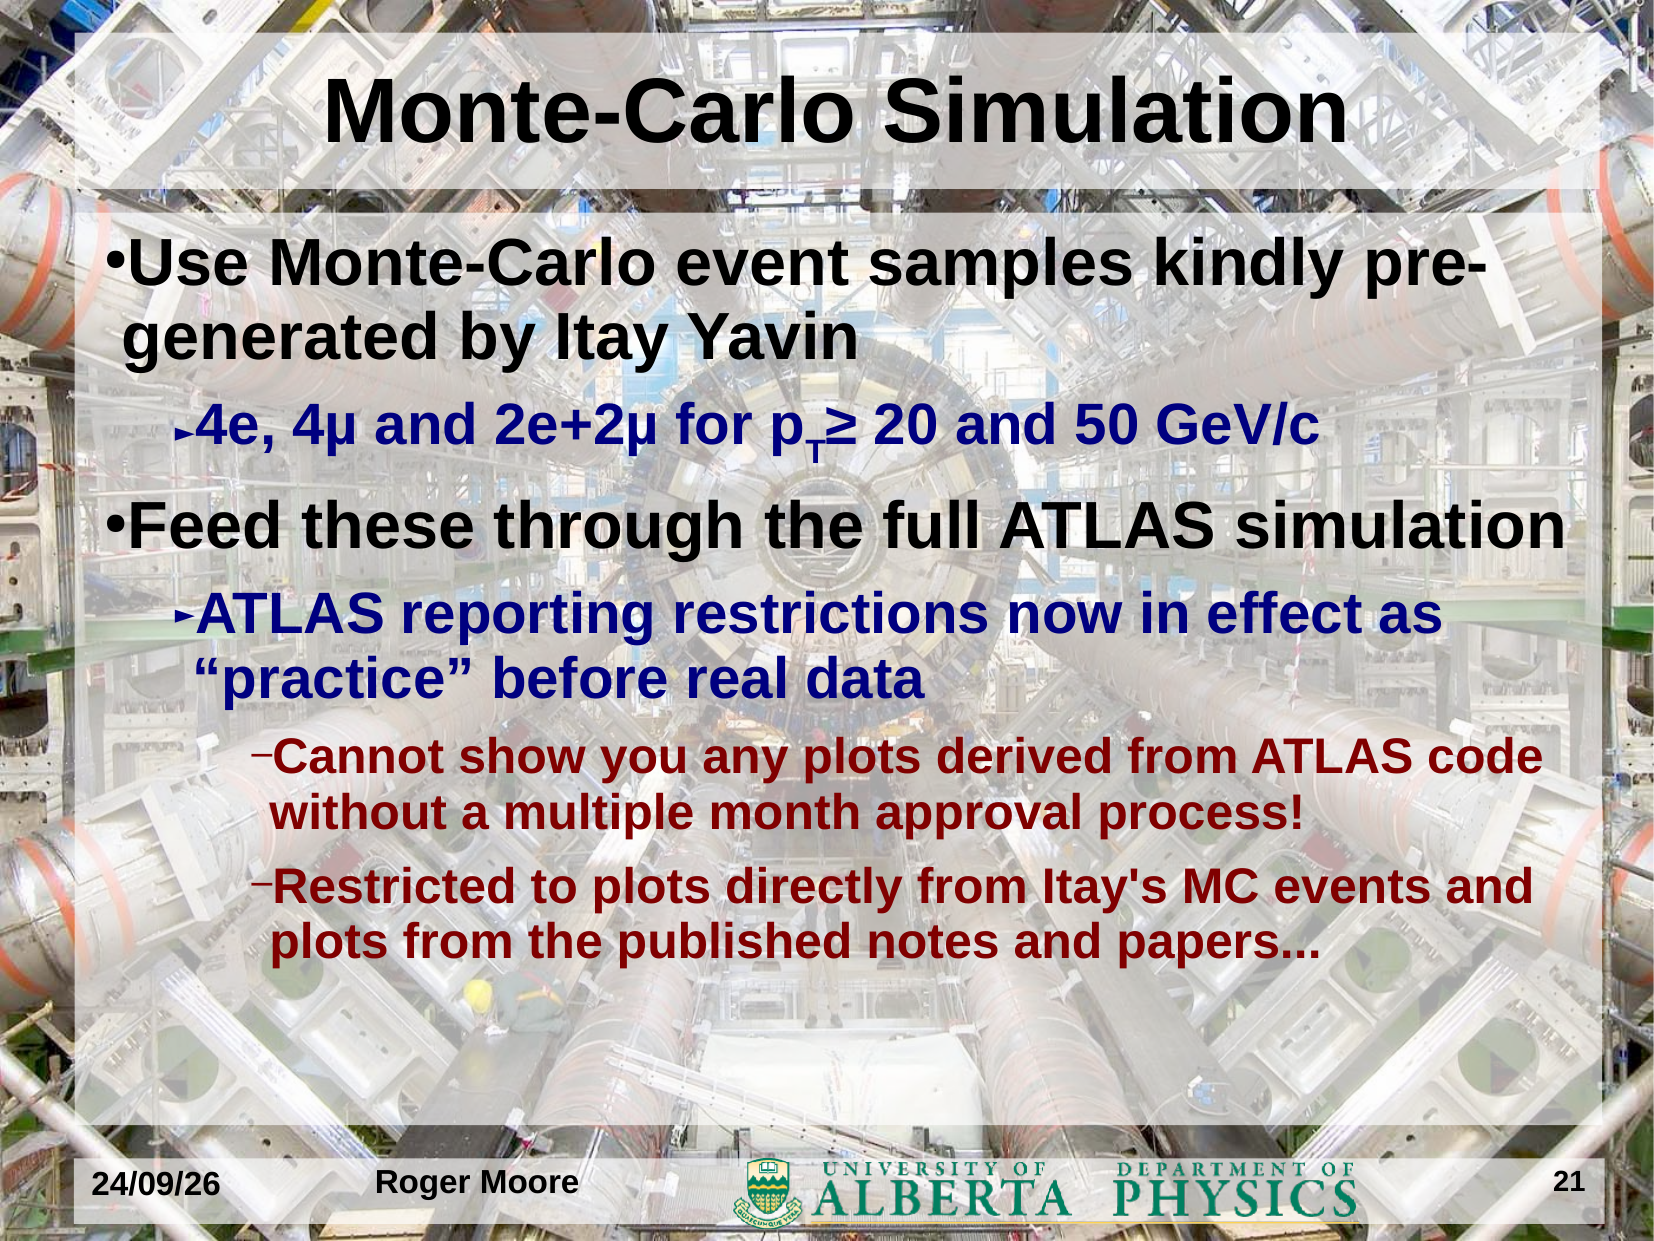

# Monte-Carlo Simulation
Use Monte-Carlo event samples kindly pre-generated by Itay Yavin
4e, 4µ and 2e+2µ for pT≥ 20 and 50 GeV/c
Feed these through the full ATLAS simulation
ATLAS reporting restrictions now in effect as “practice” before real data
Cannot show you any plots derived from ATLAS code without a multiple month approval process!
Restricted to plots directly from Itay's MC events and plots from the published notes and papers...